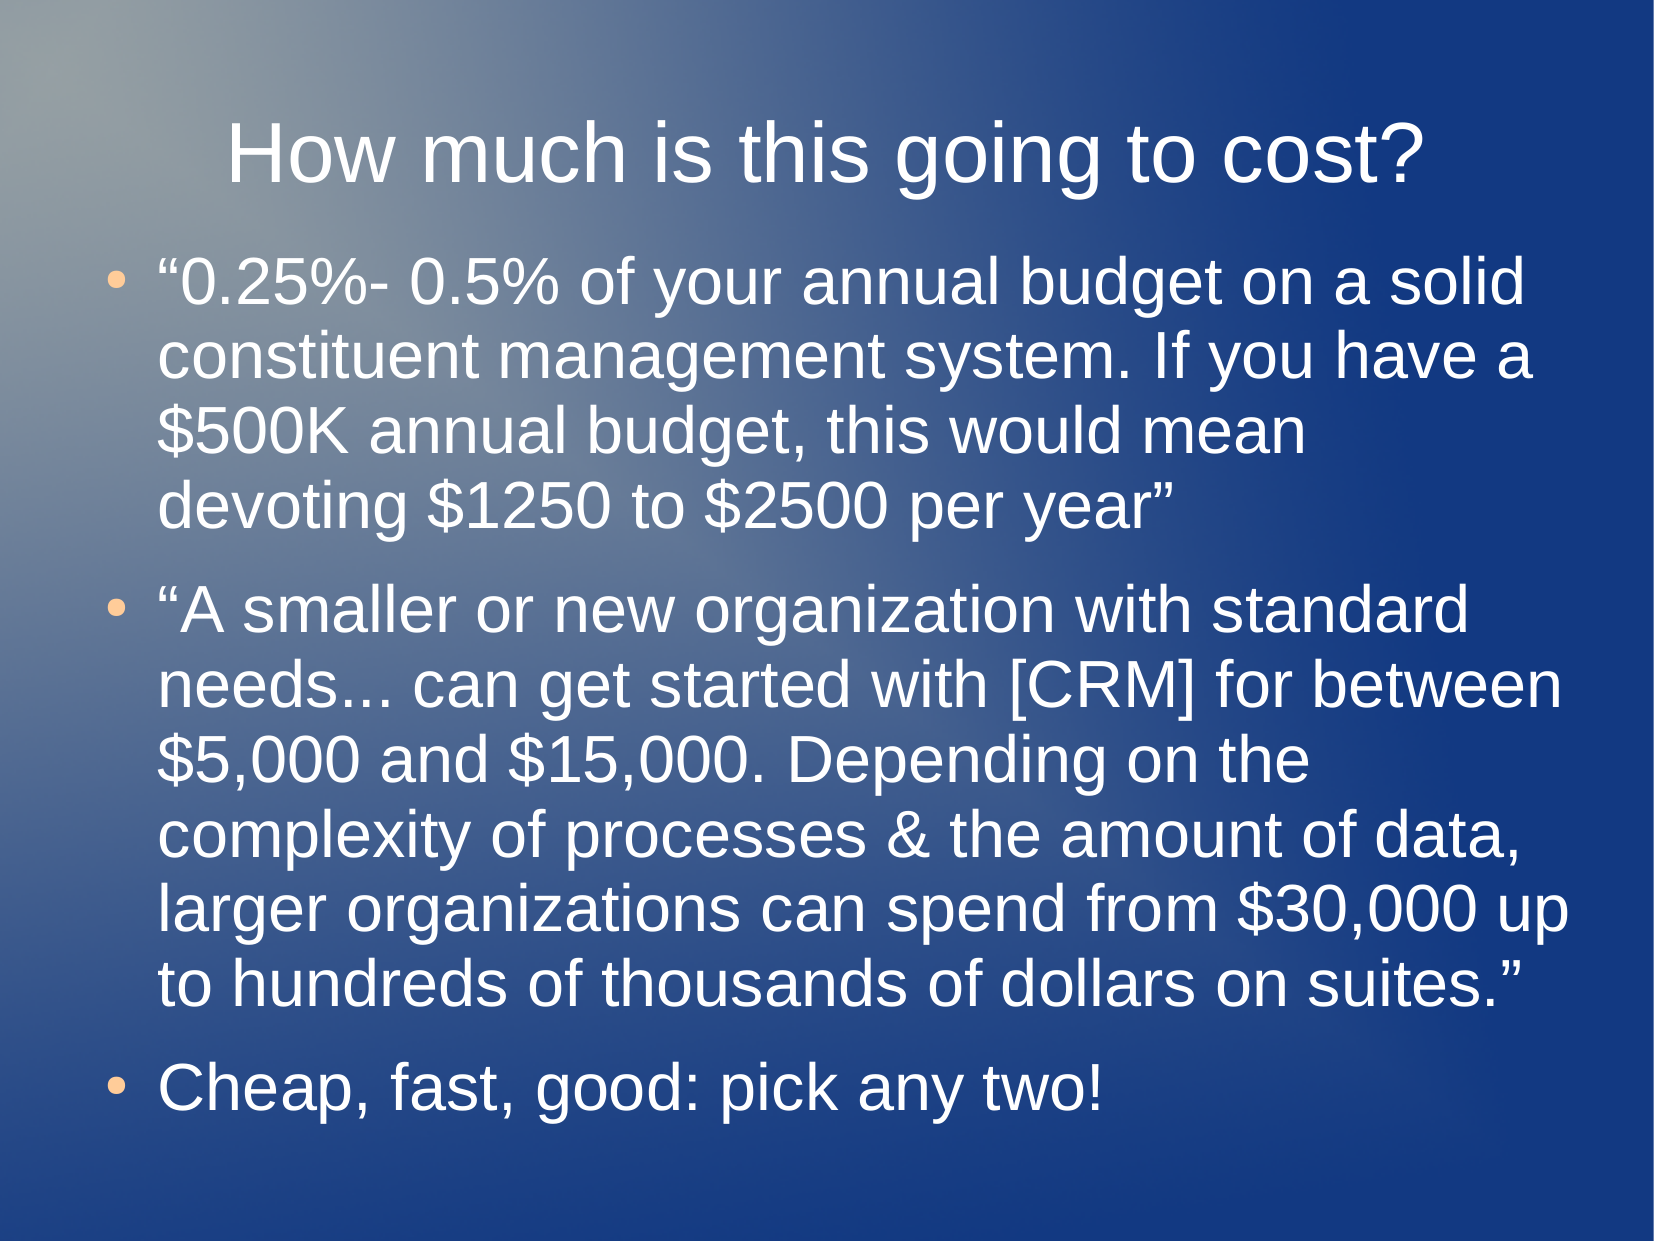

# How much is this going to cost?
“0.25%- 0.5% of your annual budget on a solid constituent management system. If you have a $500K annual budget, this would mean devoting $1250 to $2500 per year”
“A smaller or new organization with standard needs... can get started with [CRM] for between $5,000 and $15,000. Depending on the complexity of processes & the amount of data, larger organizations can spend from $30,000 up to hundreds of thousands of dollars on suites.”
Cheap, fast, good: pick any two!